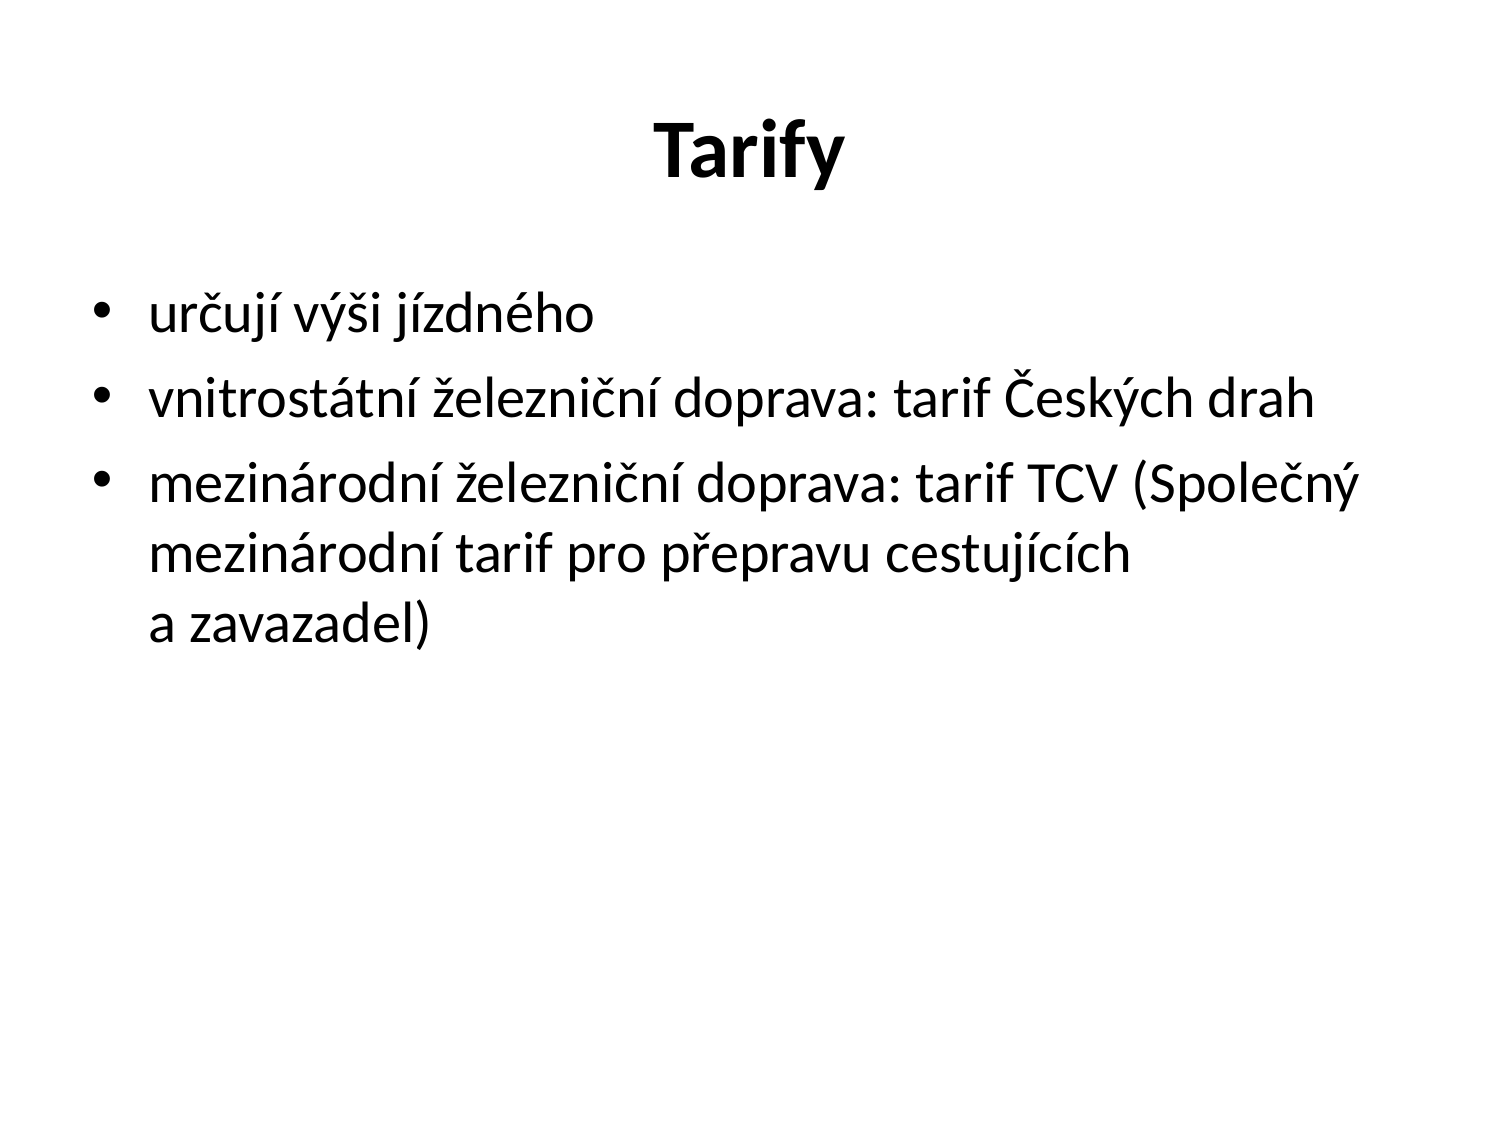

# Tarify
určují výši jízdného
vnitrostátní železniční doprava: tarif Českých drah
mezinárodní železniční doprava: tarif TCV (Společný mezinárodní tarif pro přepravu cestujících
a zavazadel)